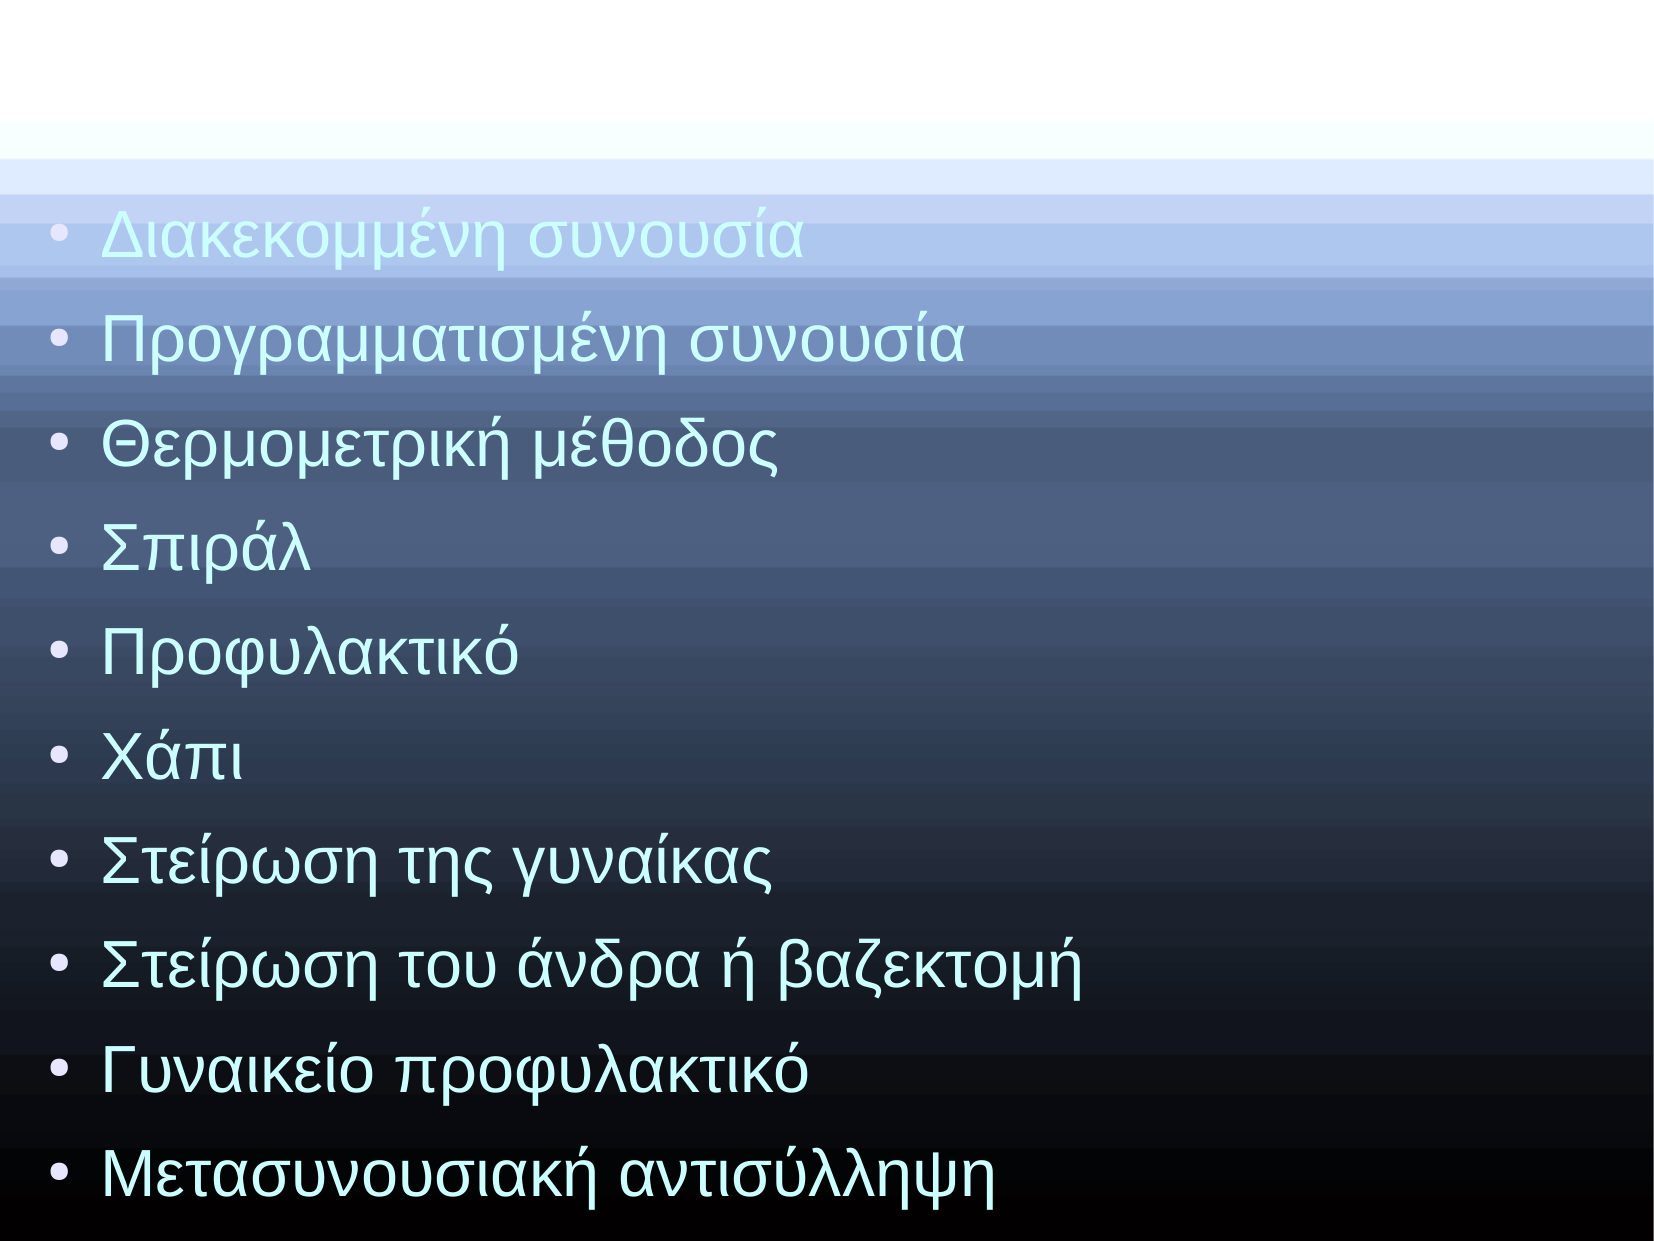

# Διακεκομμένη συνουσία
Προγραμματισμένη συνουσία
Θερμομετρική μέθοδος
Σπιράλ
Προφυλακτικό
Χάπι
Στείρωση της γυναίκας
Στείρωση του άνδρα ή βαζεκτομή
Γυναικείο προφυλακτικό
Μετασυνουσιακή αντισύλληψη